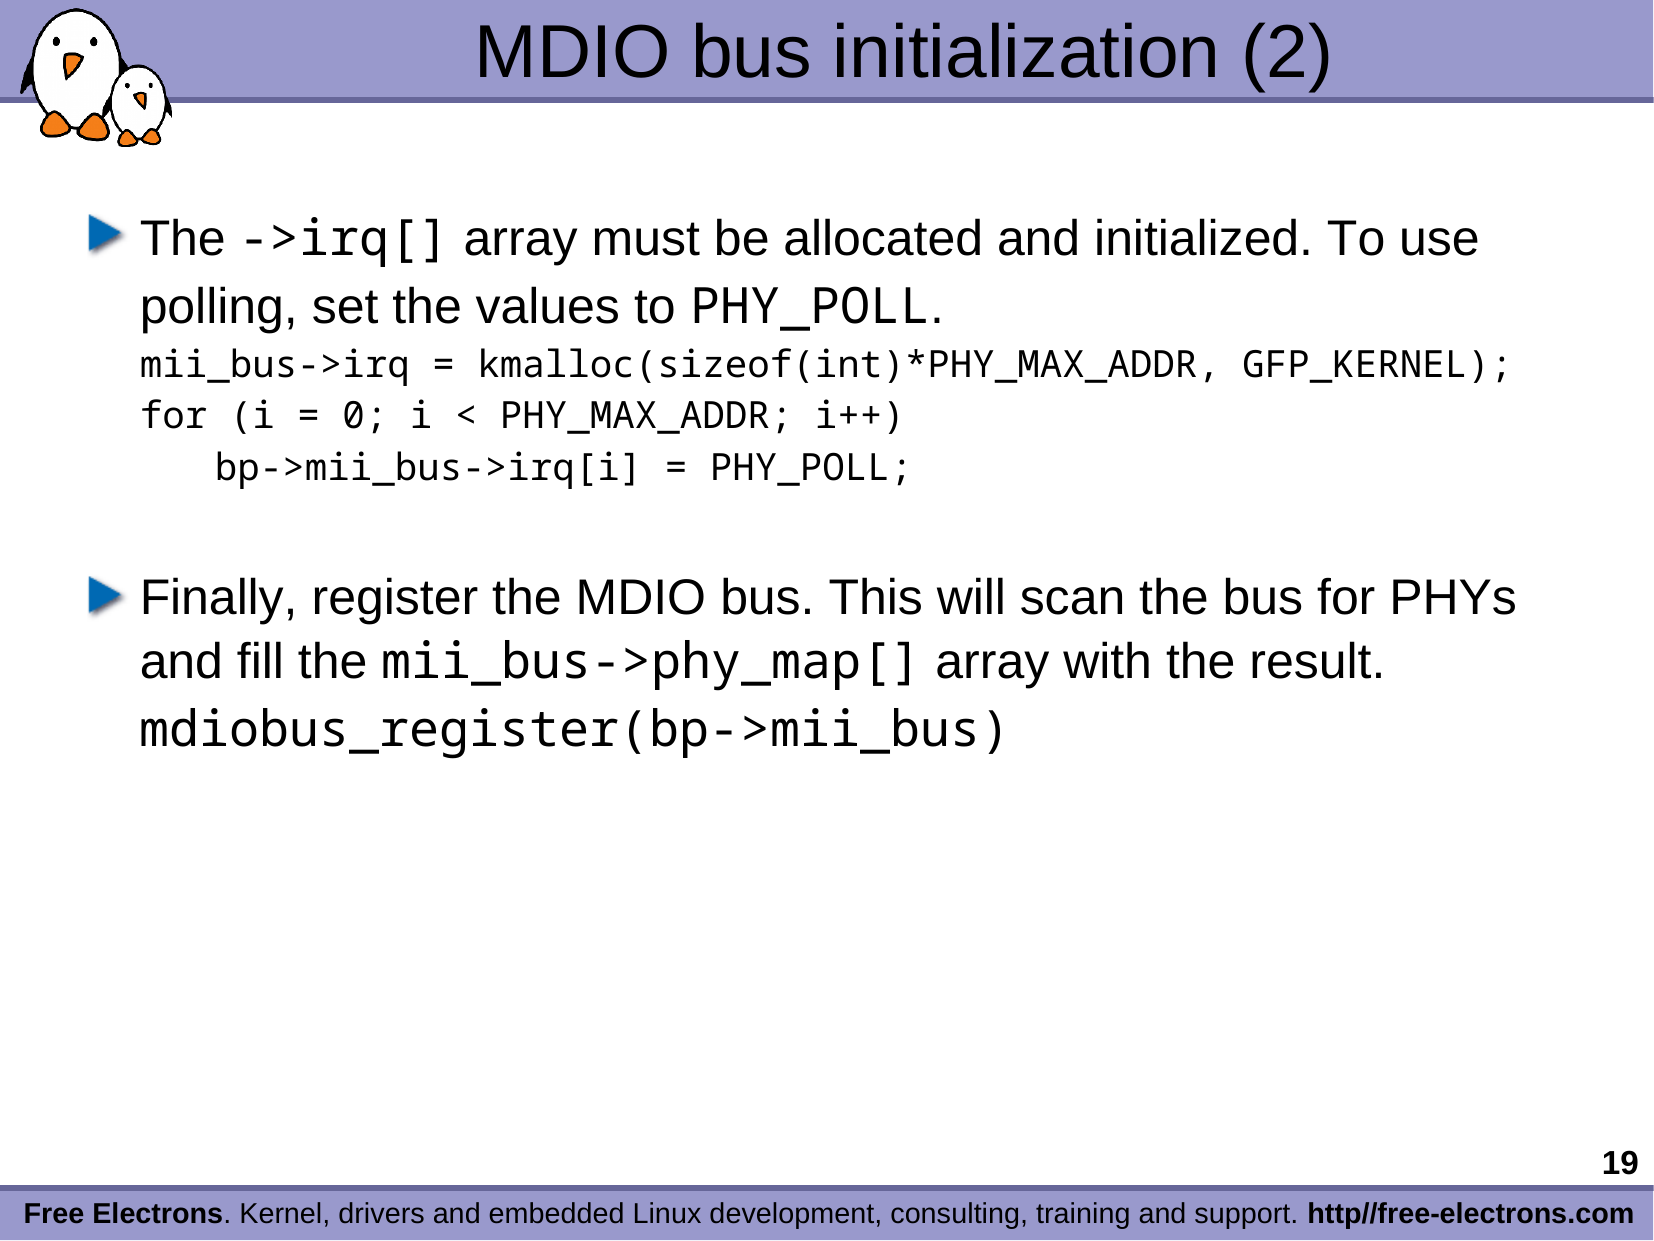

# MDIO bus initialization (2)
The ->irq[] array must be allocated and initialized. To use polling, set the values to PHY_POLL.
mii_bus->irq = kmalloc(sizeof(int)*PHY_MAX_ADDR, GFP_KERNEL);
for (i = 0; i < PHY_MAX_ADDR; i++)
	bp->mii_bus->irq[i] = PHY_POLL;
Finally, register the MDIO bus. This will scan the bus for PHYs and fill the mii_bus->phy_map[] array with the result.
mdiobus_register(bp->mii_bus)